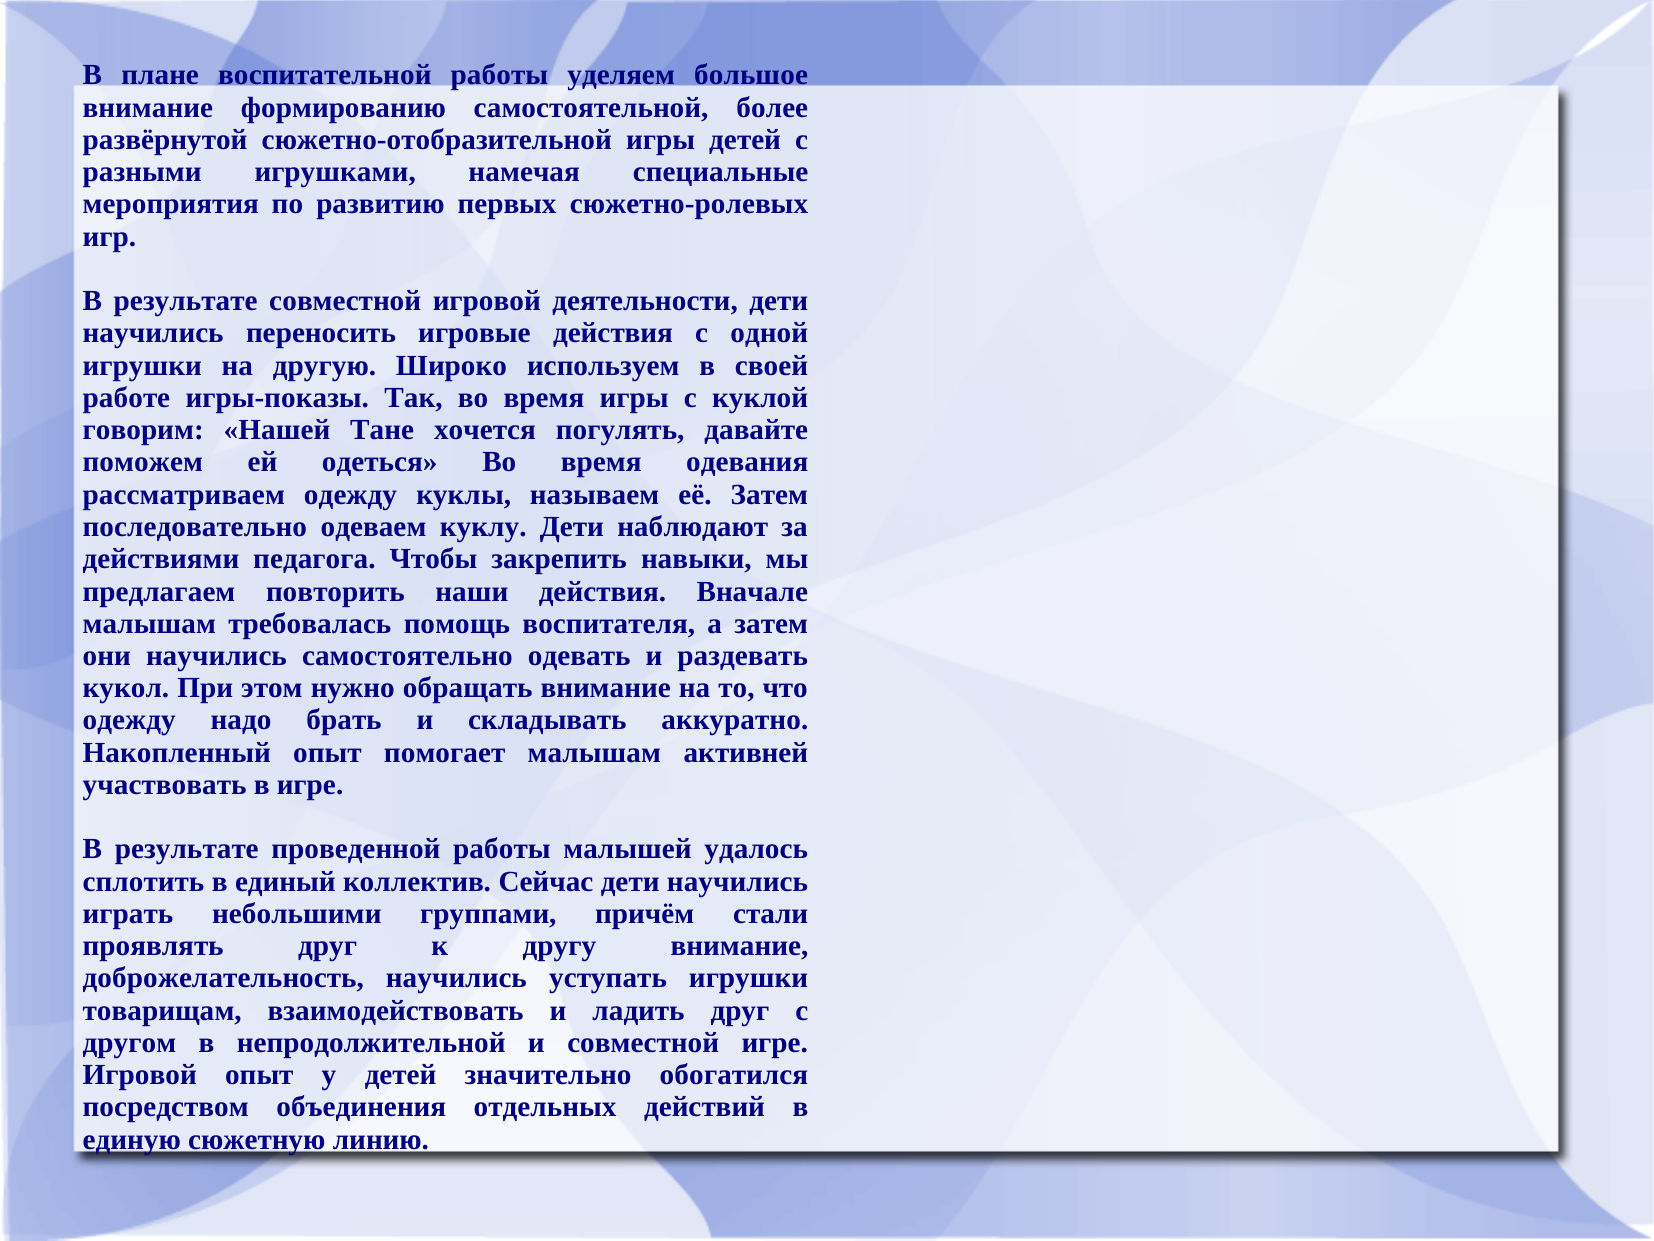

#
В плане воспитательной работы уделяем большое внимание формированию самостоятельной, более развёрнутой сюжетно-отобразительной игры детей с разными игрушками, намечая специальные мероприятия по развитию первых сюжетно-ролевых игр.
В результате совместной игровой деятельности, дети научились переносить игровые действия с одной игрушки на другую. Широко используем в своей работе игры-показы. Так, во время игры с куклой говорим: «Нашей Тане хочется погулять, давайте поможем ей одеться» Во время одевания рассматриваем одежду куклы, называем её. Затем последовательно одеваем куклу. Дети наблюдают за действиями педагога. Чтобы закрепить навыки, мы предлагаем повторить наши действия. Вначале малышам требовалась помощь воспитателя, а затем они научились самостоятельно одевать и раздевать кукол. При этом нужно обращать внимание на то, что одежду надо брать и складывать аккуратно. Накопленный опыт помогает малышам активней участвовать в игре.
В результате проведенной работы малышей удалось сплотить в единый коллектив. Сейчас дети научились играть небольшими группами, причём стали проявлять друг к другу внимание, доброжелательность, научились уступать игрушки товарищам, взаимодействовать и ладить друг с другом в непродолжительной и совместной игре. Игровой опыт у детей значительно обогатился посредством объединения отдельных действий в единую сюжетную линию.